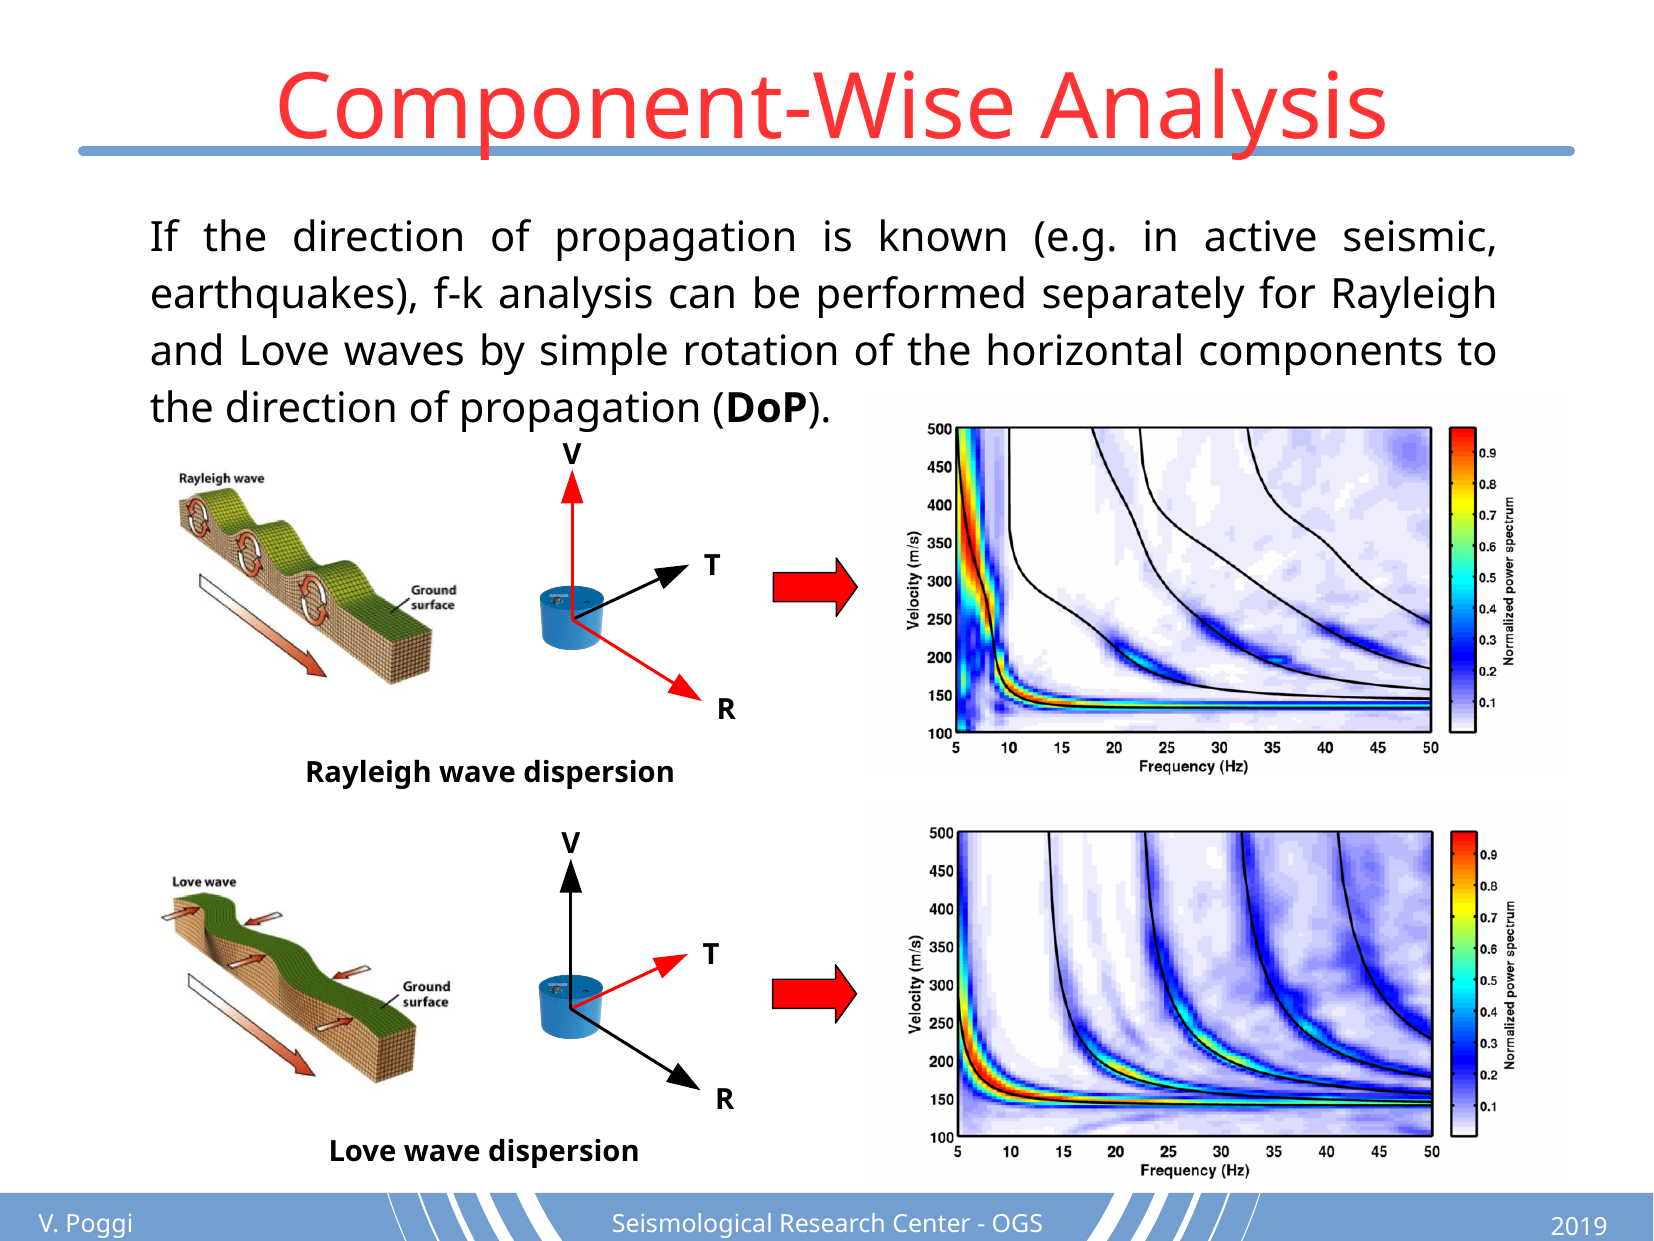

Component-Wise Analysis
If the direction of propagation is known (e.g. in active seismic, earthquakes), f-k analysis can be performed separately for Rayleigh and Love waves by simple rotation of the horizontal components to the direction of propagation (DoP).
V
T
R
Rayleigh wave dispersion
V
T
R
Love wave dispersion